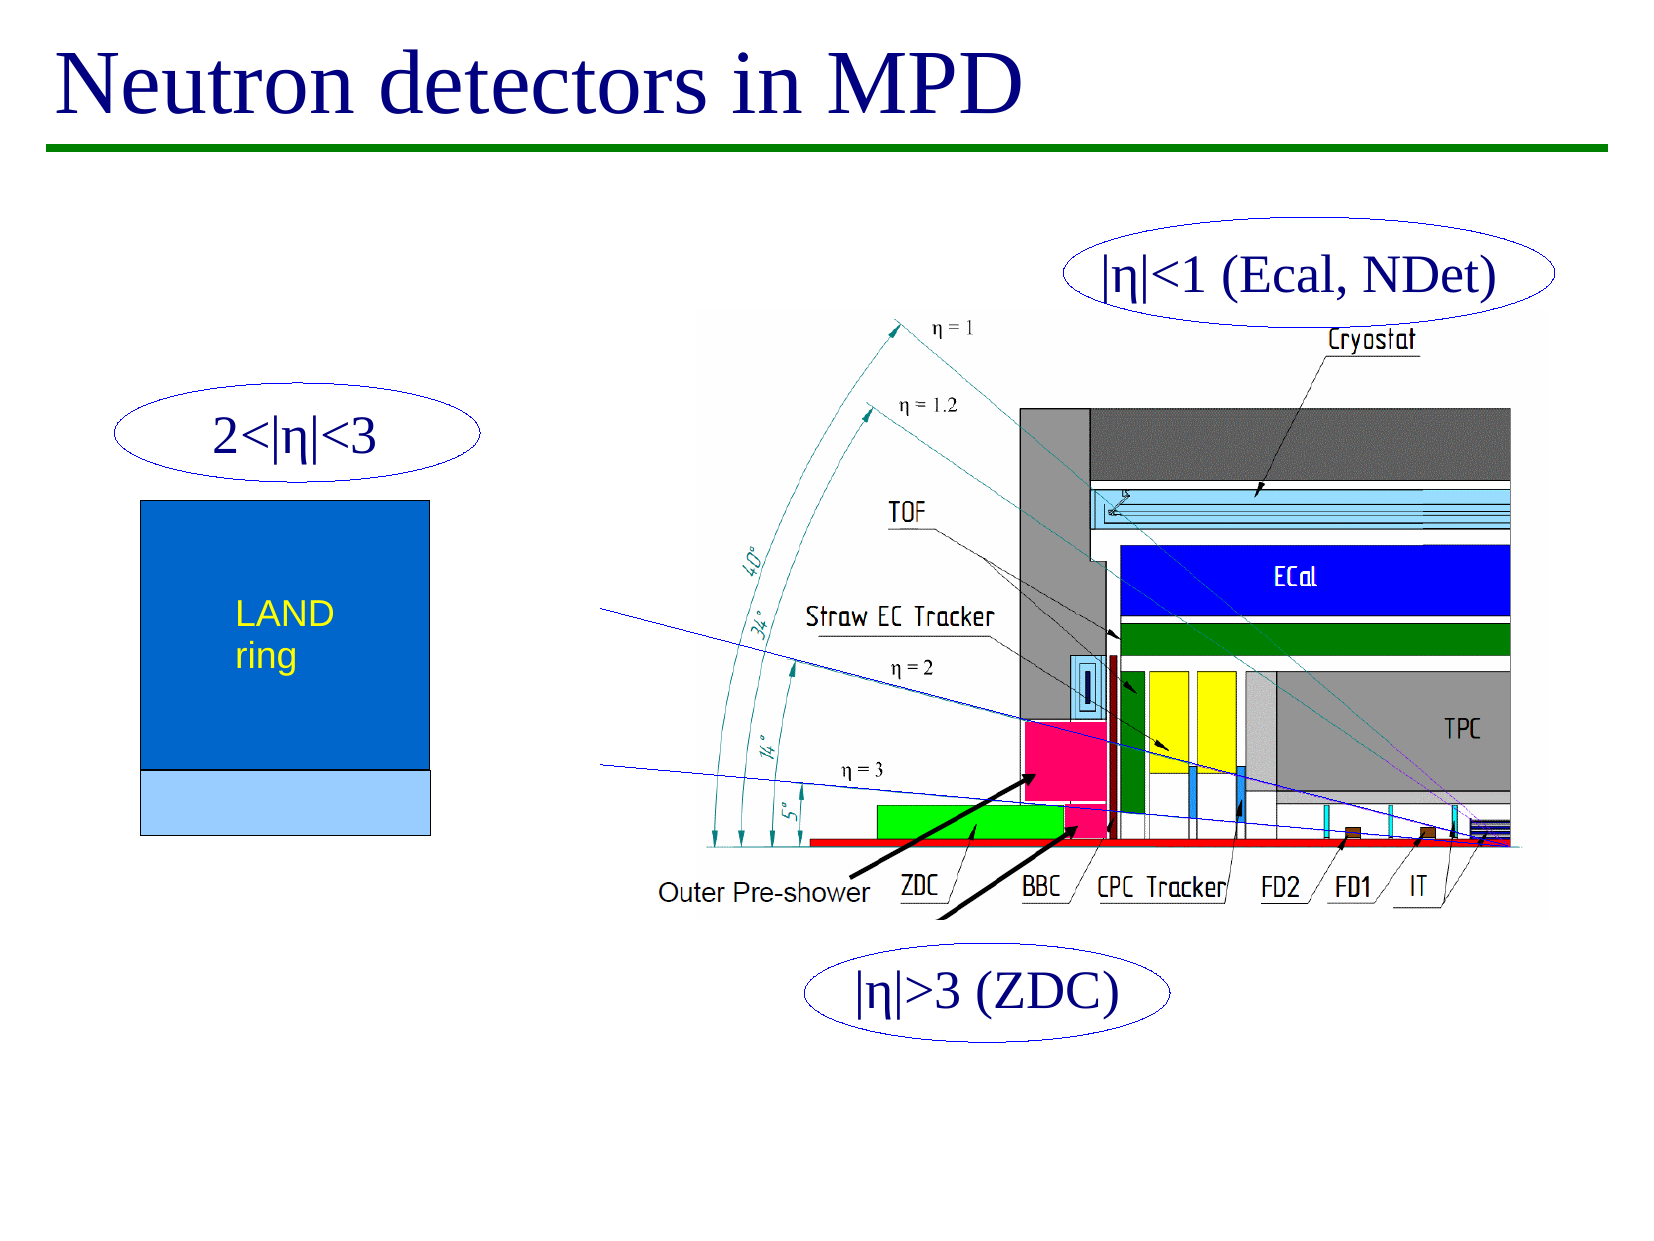

# Neutron detectors in MPD
|η|<1 (Ecal, NDet)
2<|η|<3
LAND
ring
|η|>3 (ZDC)